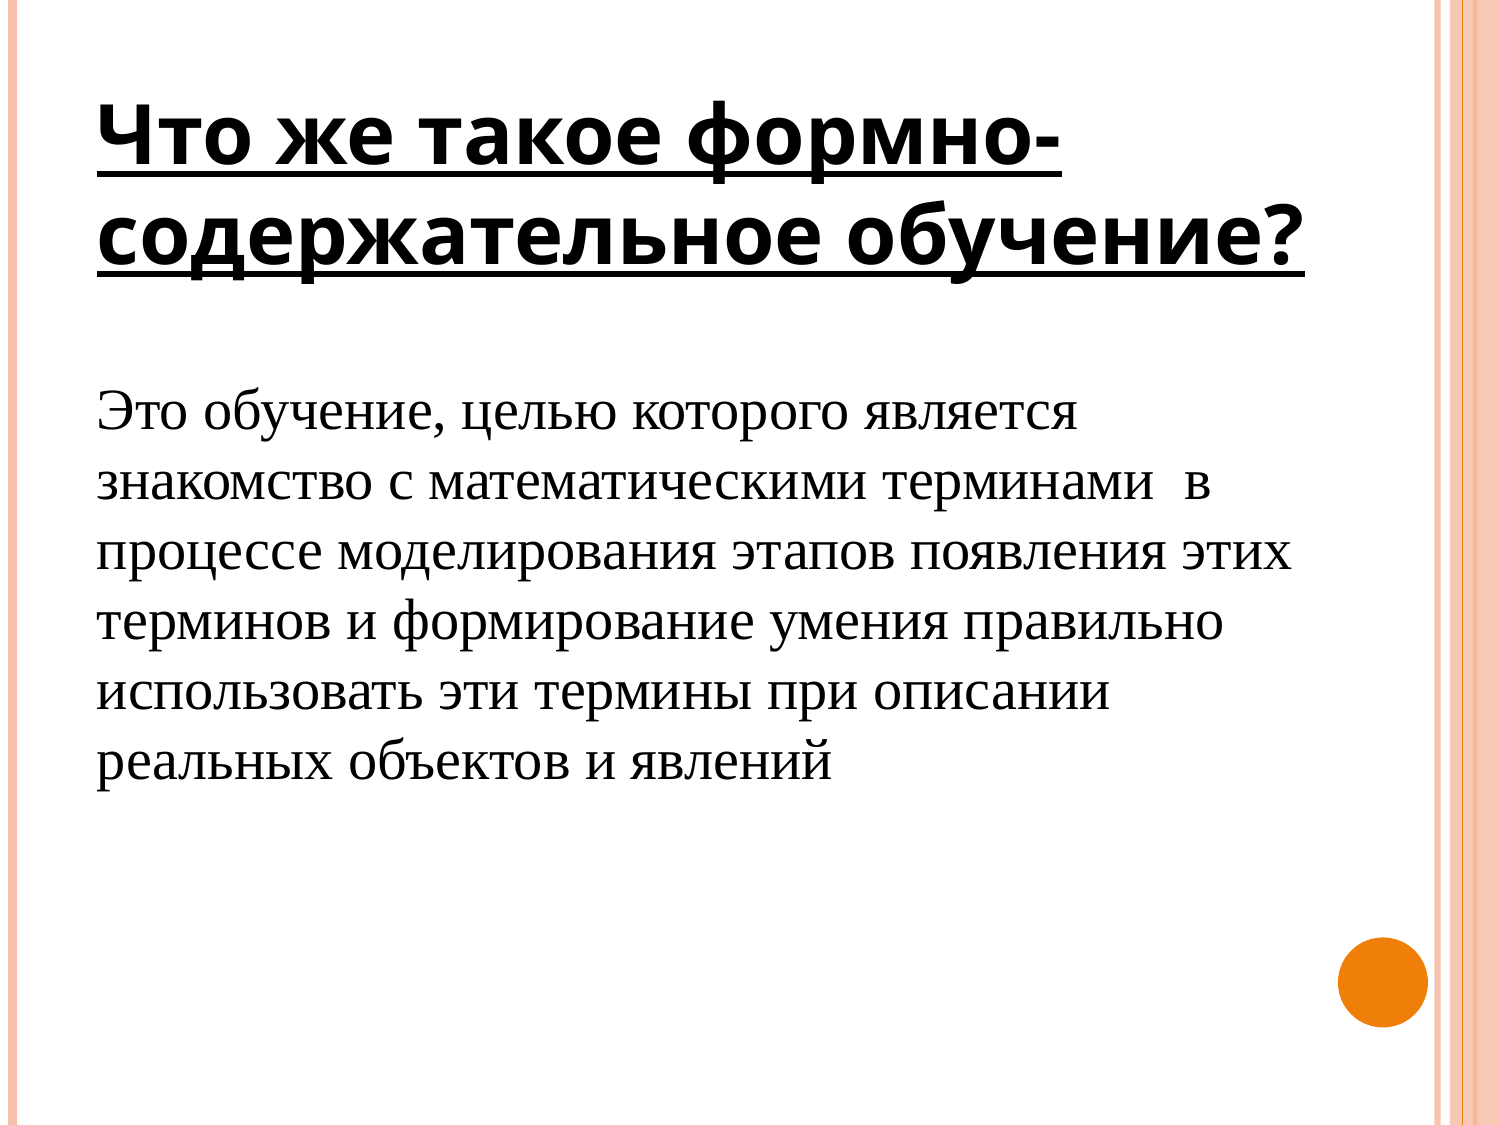

Что же такое формно-содержательное обучение?
Это обучение, целью которого является знакомство с математическими терминами в процессе моделирования этапов появления этих терминов и формирование умения правильно использовать эти термины при описании реальных объектов и явлений